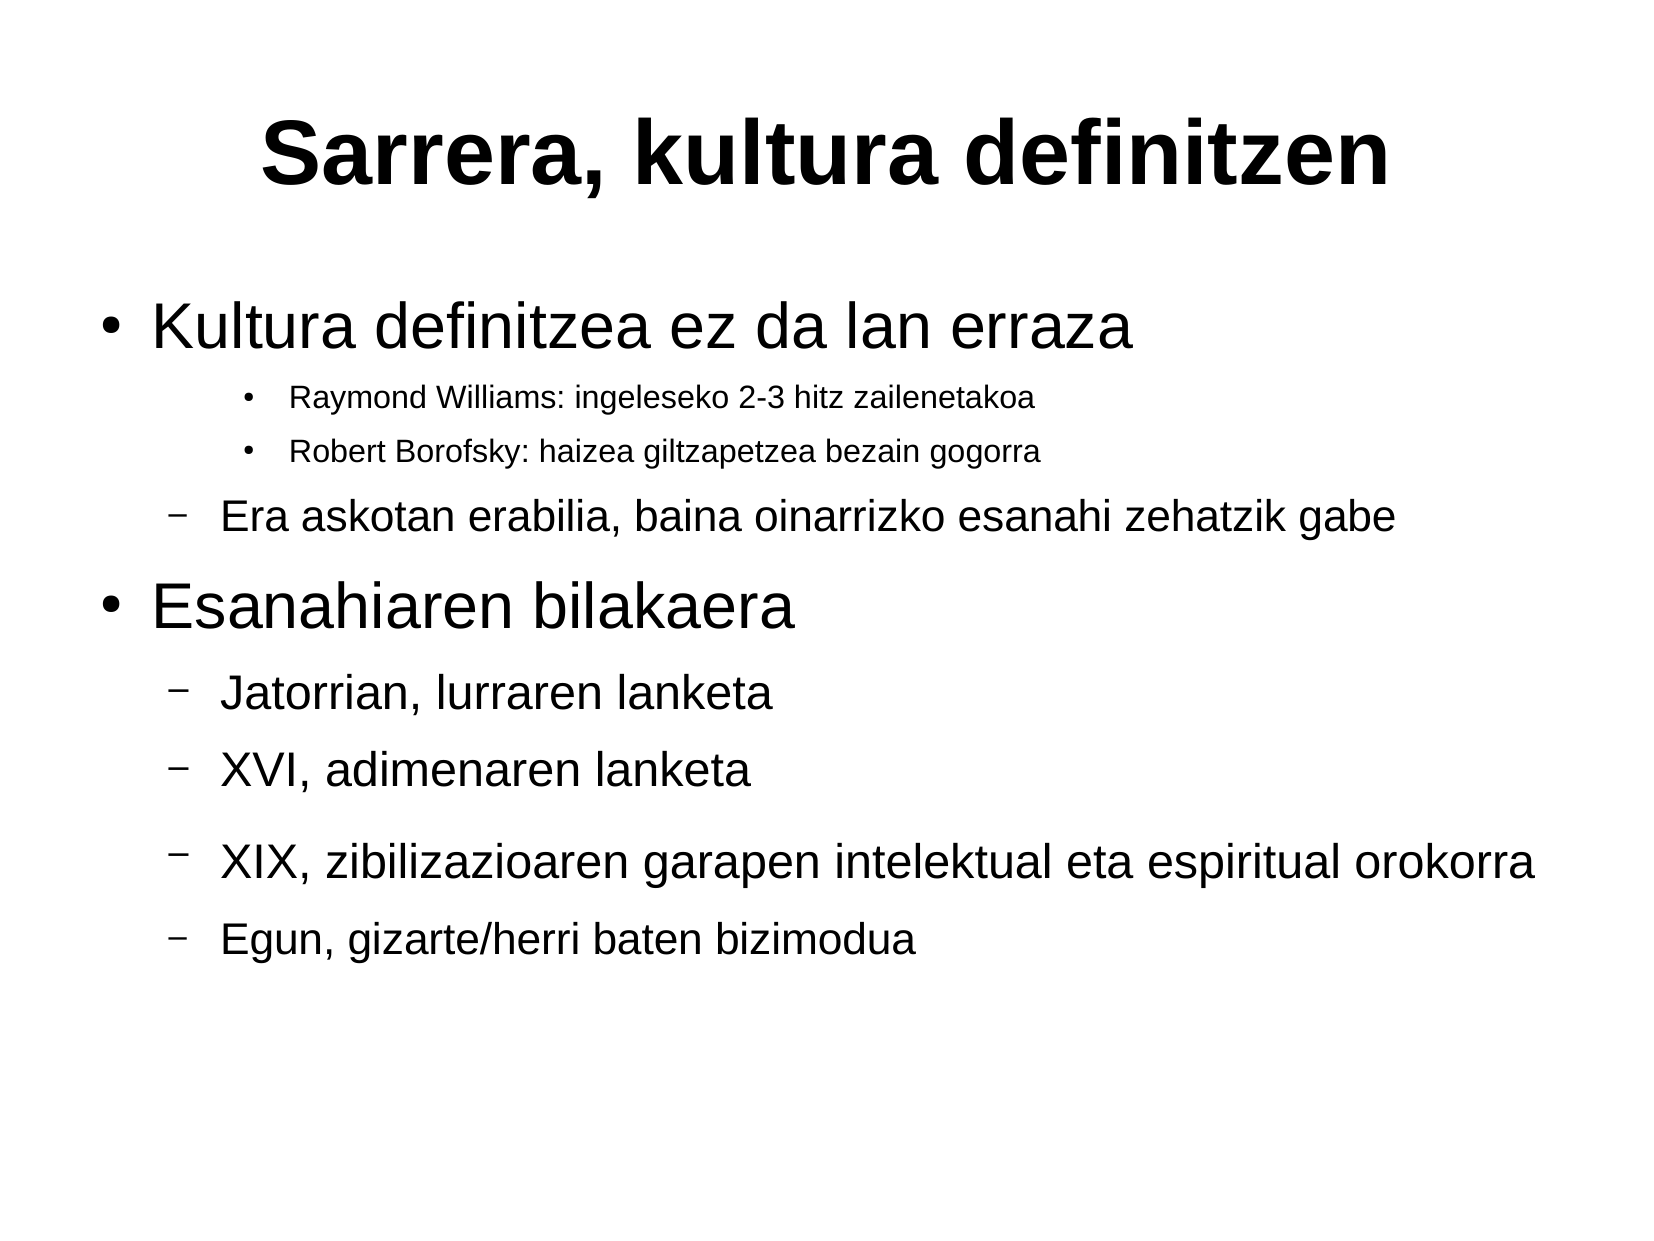

# Sarrera, kultura definitzen
Kultura definitzea ez da lan erraza
Raymond Williams: ingeleseko 2-3 hitz zailenetakoa
Robert Borofsky: haizea giltzapetzea bezain gogorra
Era askotan erabilia, baina oinarrizko esanahi zehatzik gabe
Esanahiaren bilakaera
Jatorrian, lurraren lanketa
XVI, adimenaren lanketa
XIX, zibilizazioaren garapen intelektual eta espiritual orokorra
Egun, gizarte/herri baten bizimodua